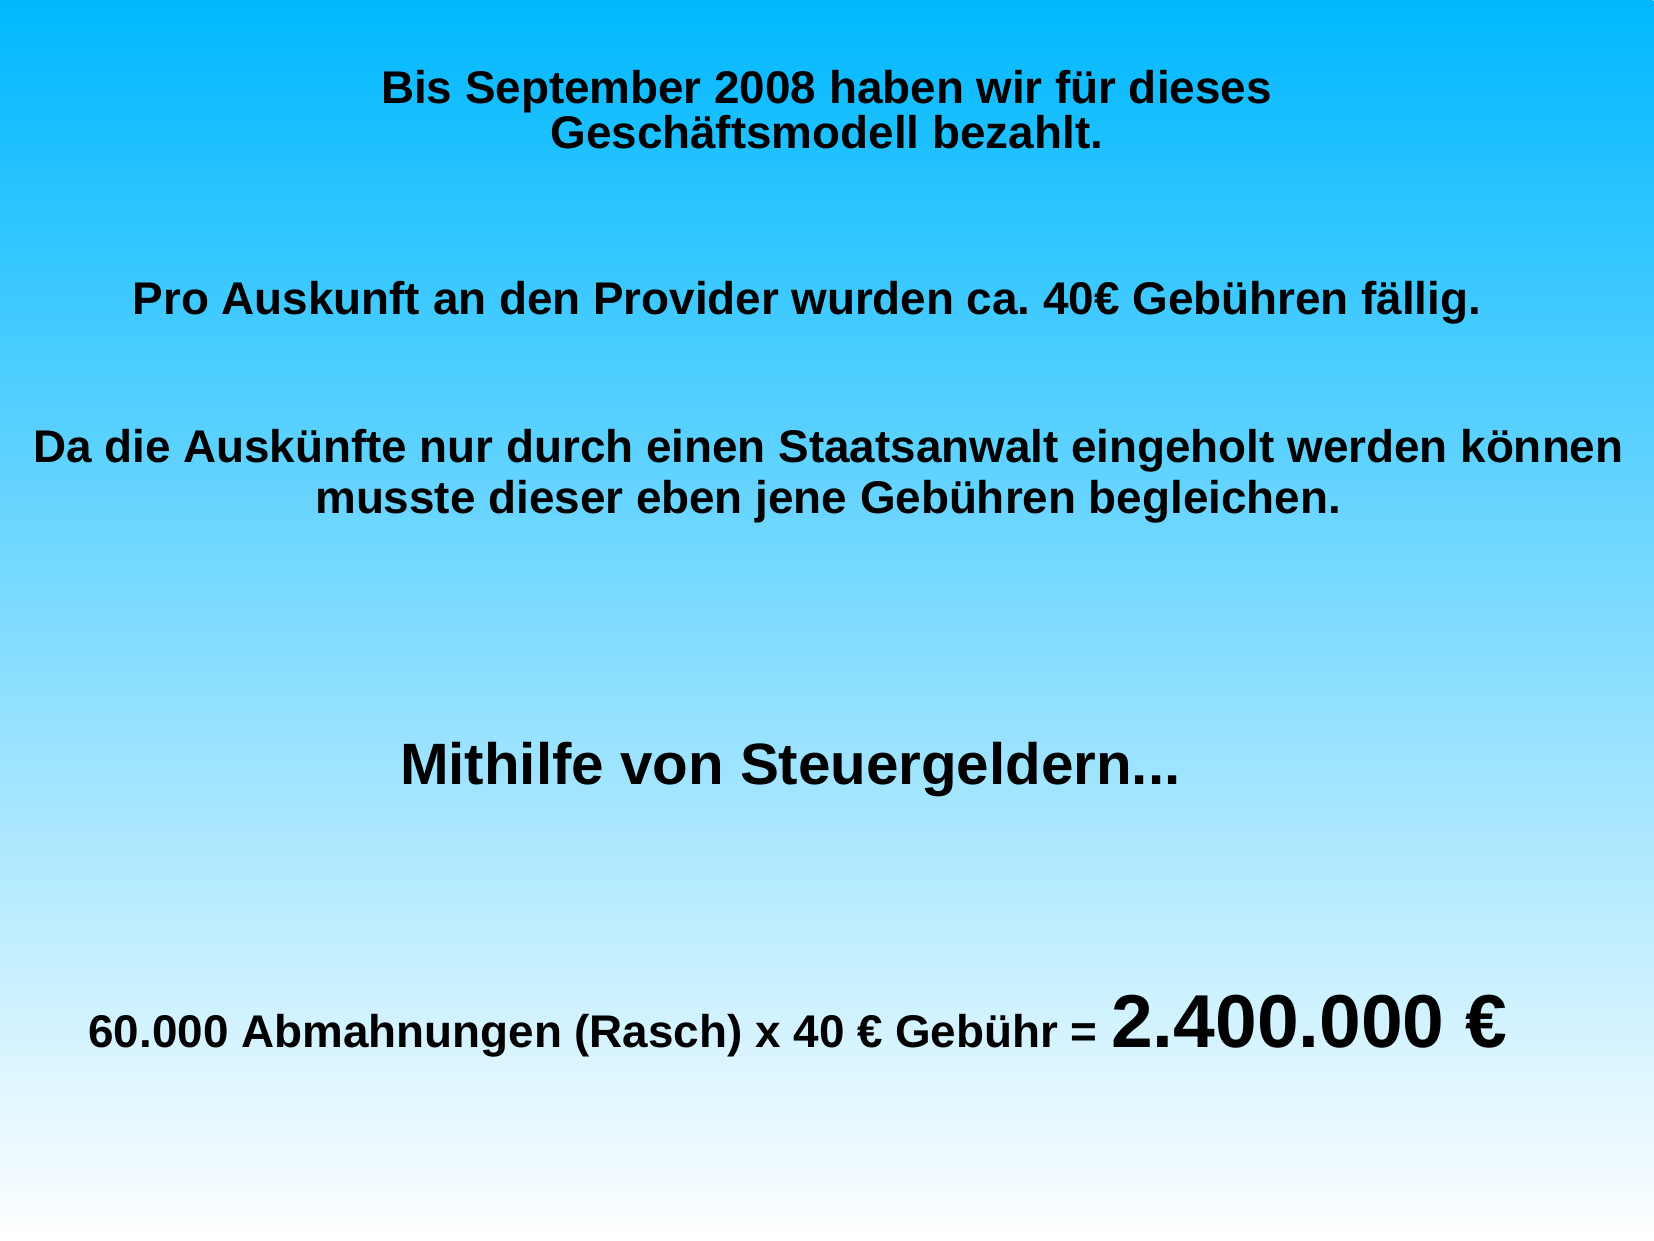

Bis September 2008 haben wir für dieses Geschäftsmodell bezahlt.
Pro Auskunft an den Provider wurden ca. 40€ Gebühren fällig.
Da die Auskünfte nur durch einen Staatsanwalt eingeholt werden können
musste dieser eben jene Gebühren begleichen.
Mithilfe von Steuergeldern...
60.000 Abmahnungen (Rasch) x 40 € Gebühr = 2.400.000 €